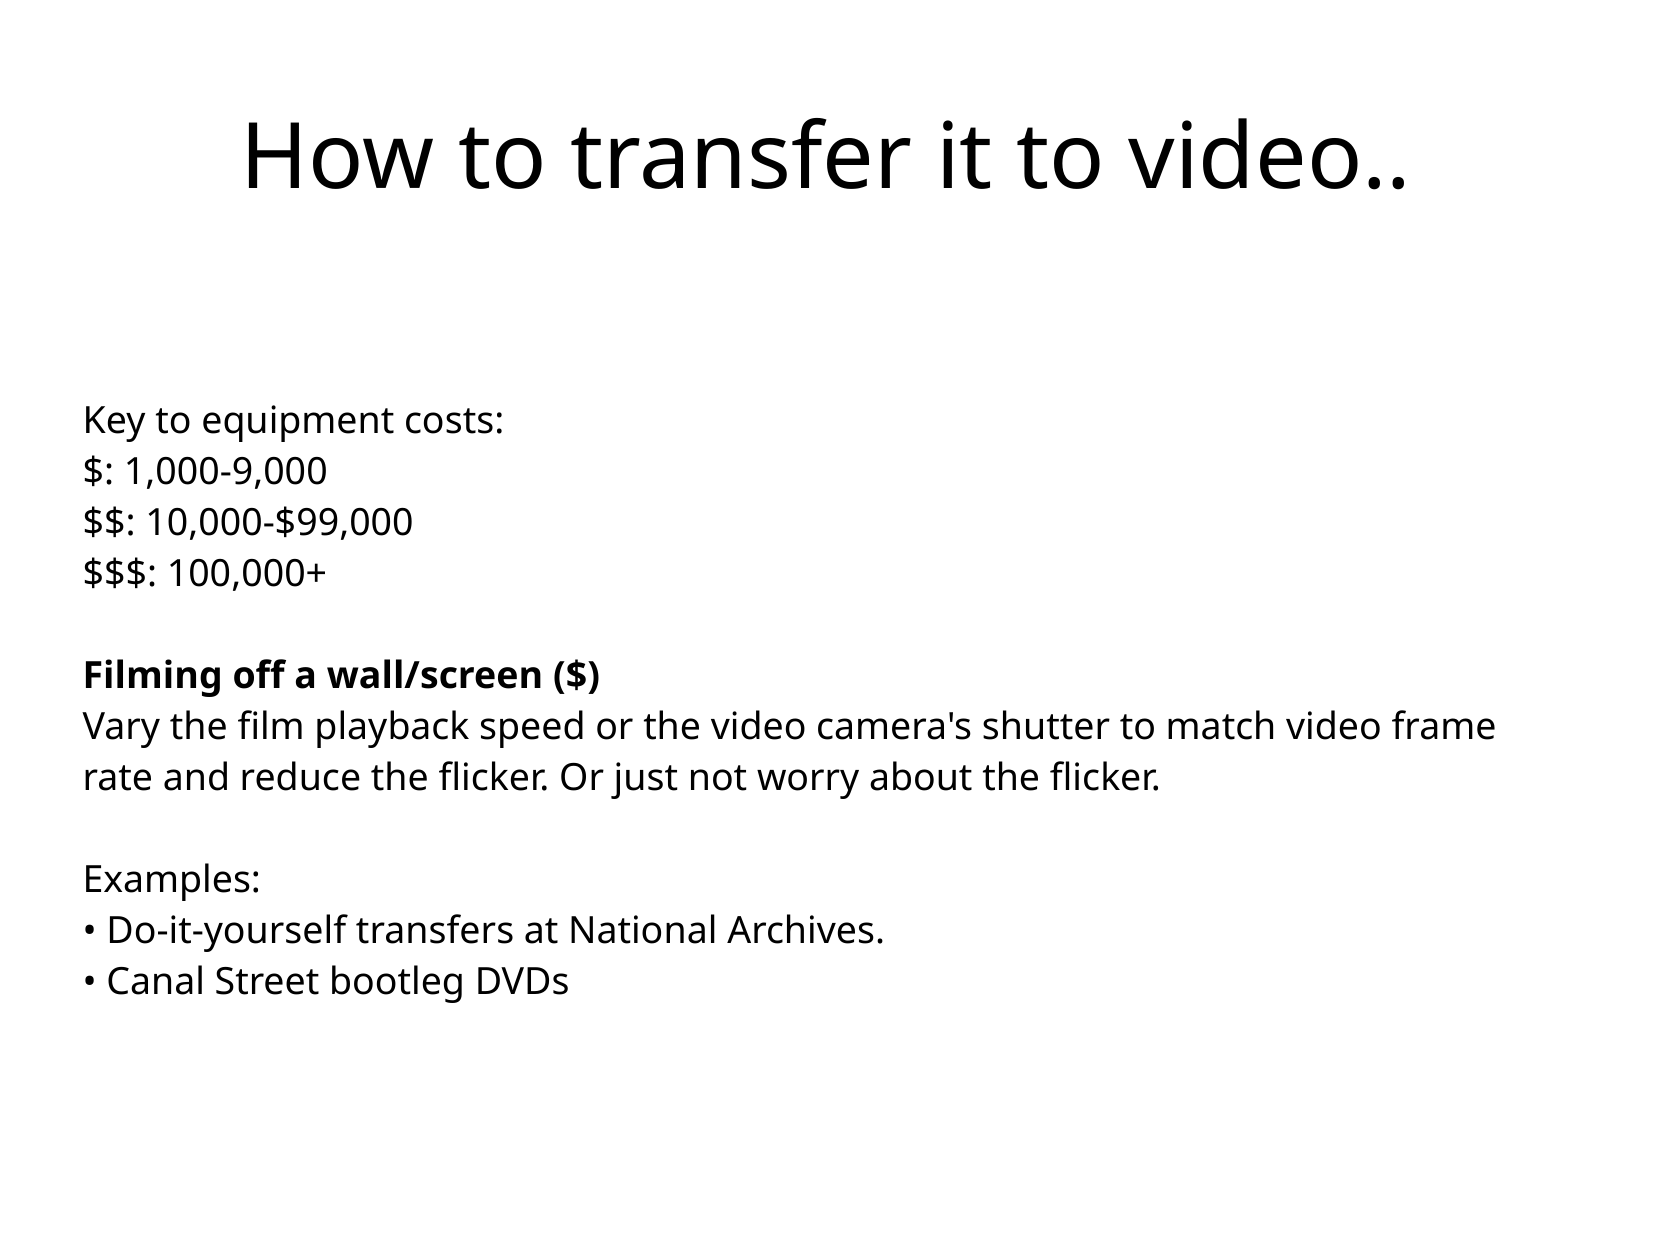

# How to transfer it to video..
Key to equipment costs:
$: 1,000-9,000
$$: 10,000-$99,000
$$$: 100,000+
Filming off a wall/screen ($)
Vary the film playback speed or the video camera's shutter to match video frame rate and reduce the flicker. Or just not worry about the flicker.
Examples:
• Do-it-yourself transfers at National Archives.
• Canal Street bootleg DVDs